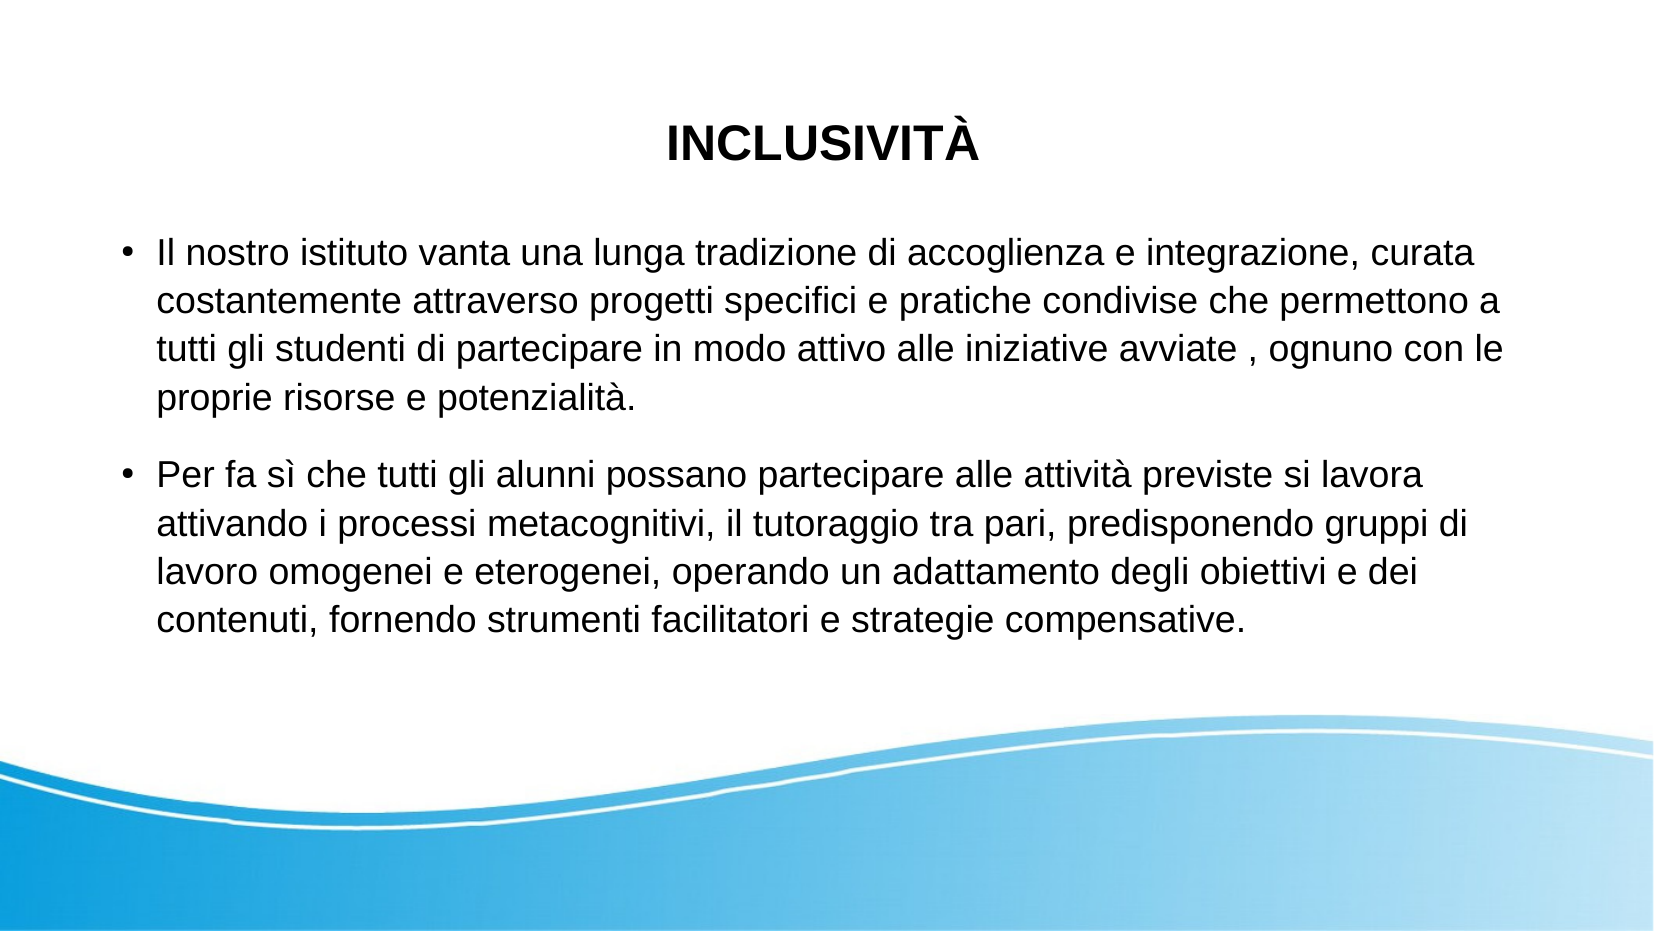

# INCLUSIVITÀ
Il nostro istituto vanta una lunga tradizione di accoglienza e integrazione, curata costantemente attraverso progetti specifici e pratiche condivise che permettono a tutti gli studenti di partecipare in modo attivo alle iniziative avviate , ognuno con le proprie risorse e potenzialità.
Per fa sì che tutti gli alunni possano partecipare alle attività previste si lavora attivando i processi metacognitivi, il tutoraggio tra pari, predisponendo gruppi di lavoro omogenei e eterogenei, operando un adattamento degli obiettivi e dei contenuti, fornendo strumenti facilitatori e strategie compensative.